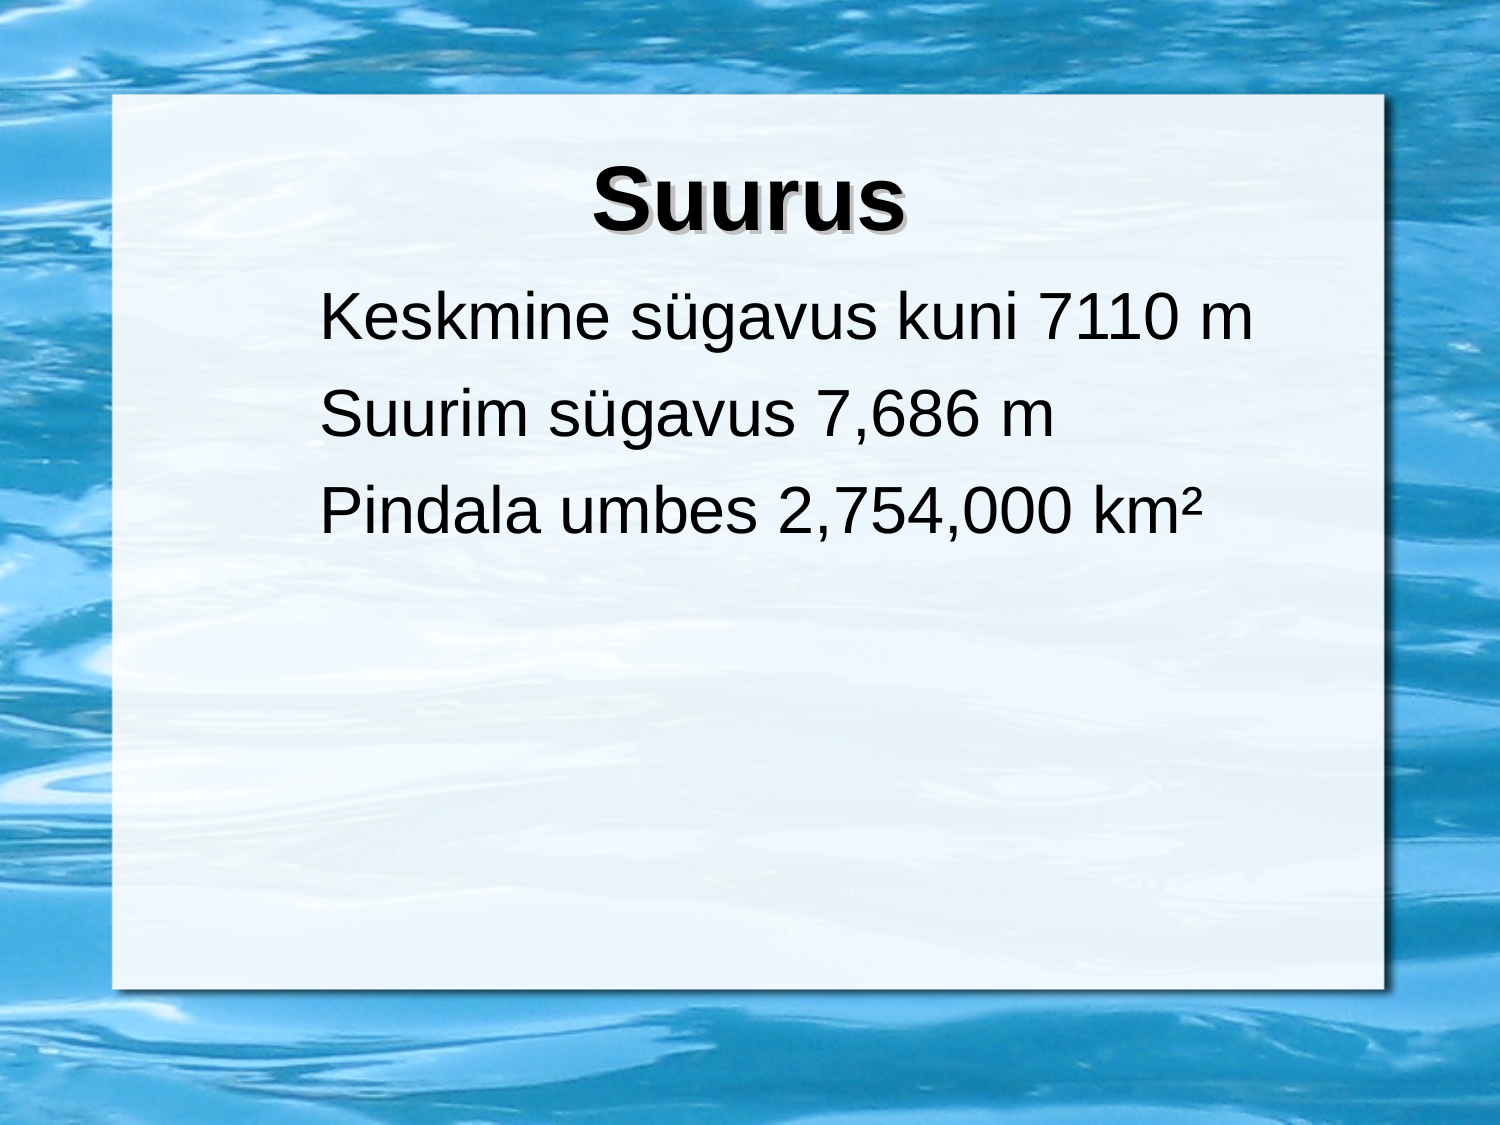

# Suurus
	Keskmine sügavus kuni 7110 m
	Suurim sügavus 7,686 m
	Pindala umbes 2,754,000 km²